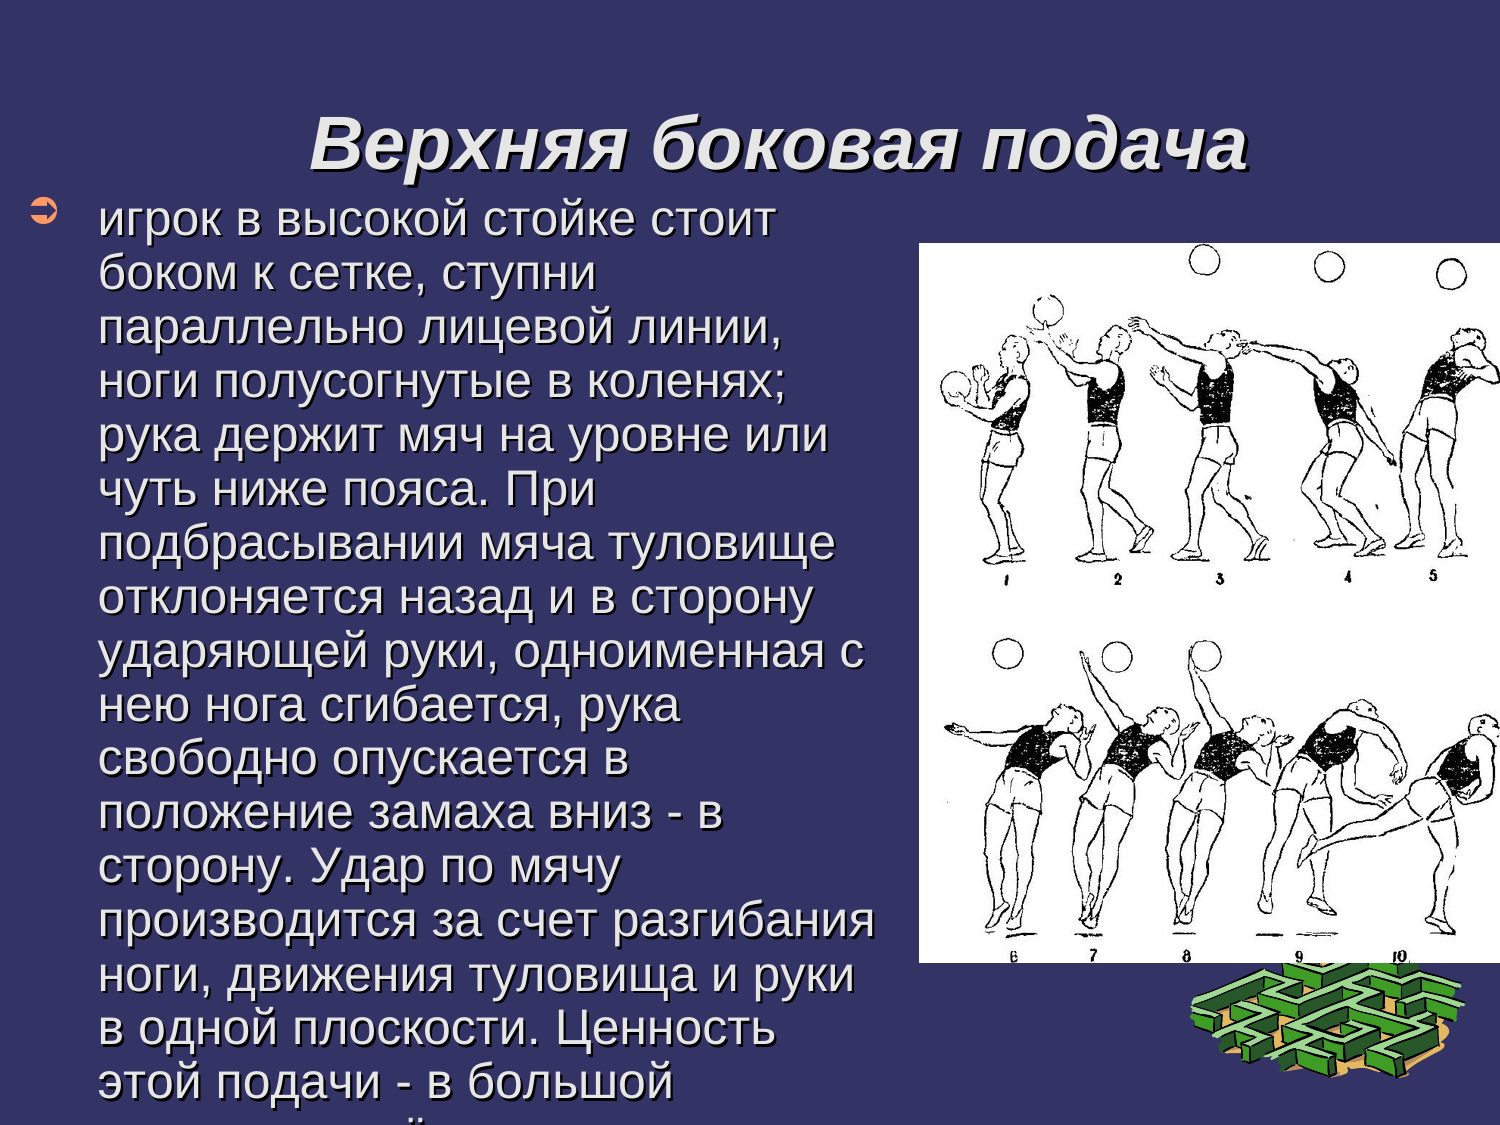

# Верхняя боковая подача
игрок в высокой стойке стоит боком к сетке, ступни параллельно лицевой линии, ноги полусогнутые в коленях; рука держит мяч на уровне или чуть ниже пояса. При подбрасывании мяча туловище отклоняется назад и в сторону ударяющей руки, одноименная с нею нога сгибается, рука свободно опускается в положение замаха вниз - в сторону. Удар по мячу производится за счет разгибания ноги, движения туловища и руки в одной плоскости. Ценность этой подачи - в большой скорости полёта мяча, даже порой в ущерб точности.